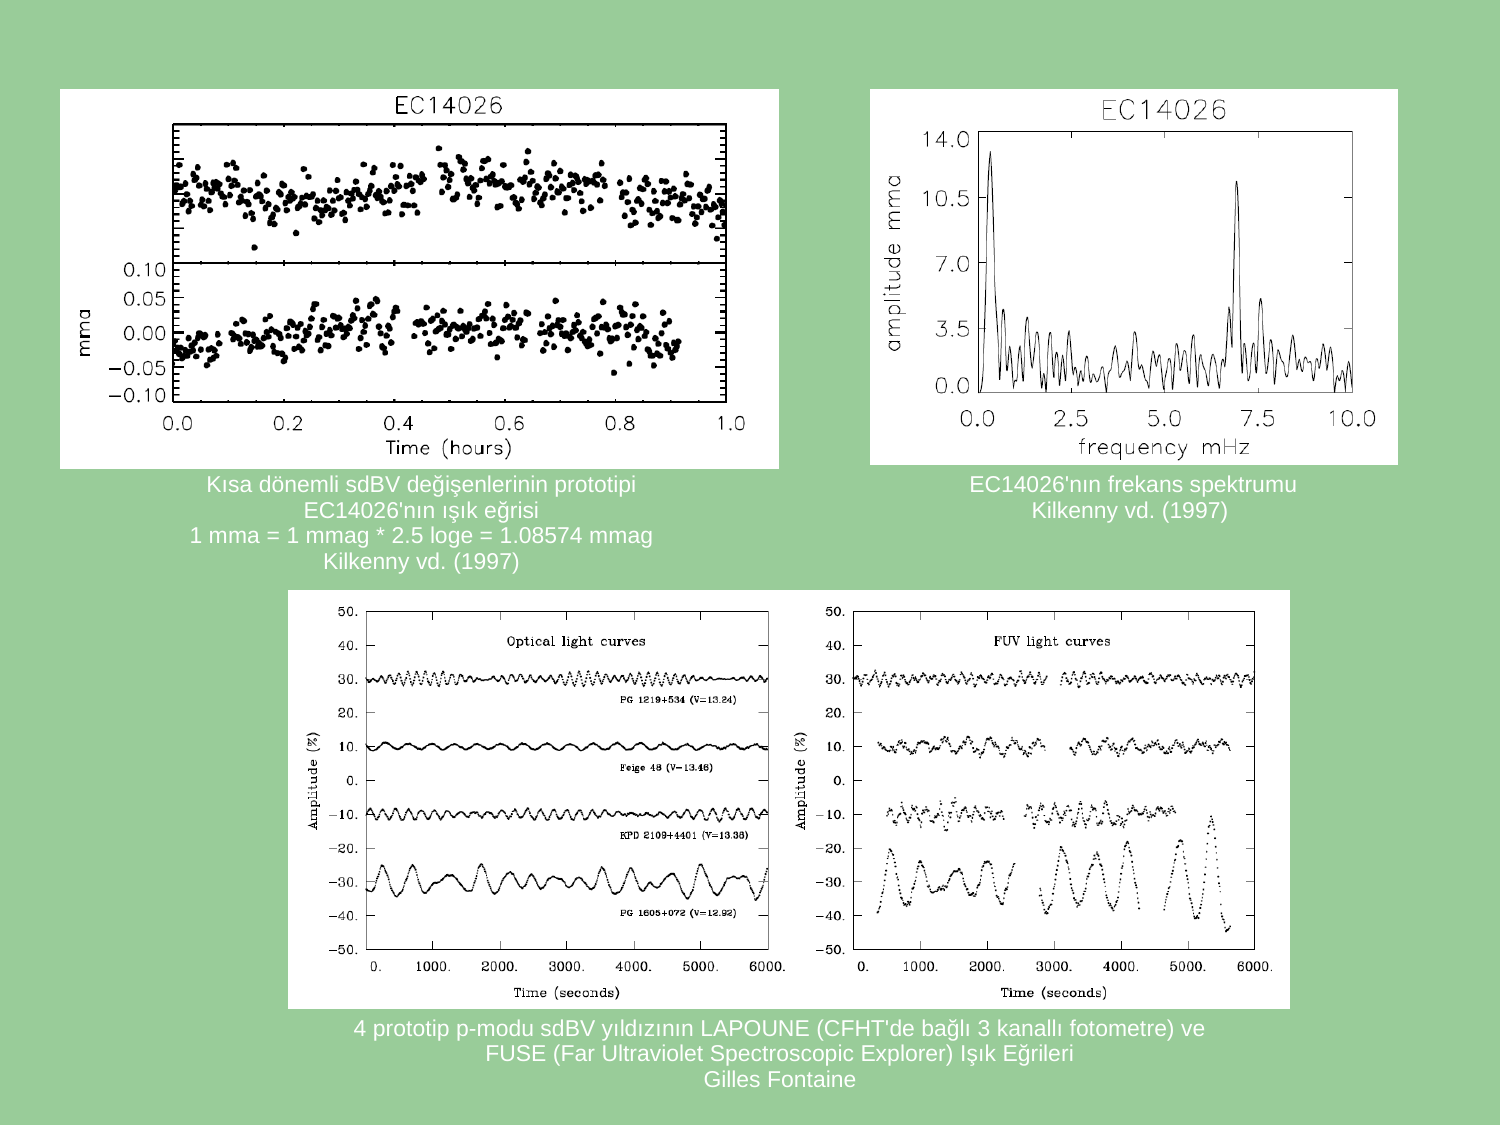

Kısa dönemli sdBV değişenlerinin prototipi EC14026'nın ışık eğrisi
1 mma = 1 mmag * 2.5 loge = 1.08574 mmag
Kilkenny vd. (1997)
 EC14026'nın frekans spektrumu
Kilkenny vd. (1997)
4 prototip p-modu sdBV yıldızının LAPOUNE (CFHT'de bağlı 3 kanallı fotometre) ve FUSE (Far Ultraviolet Spectroscopic Explorer) Işık Eğrileri
Gilles Fontaine